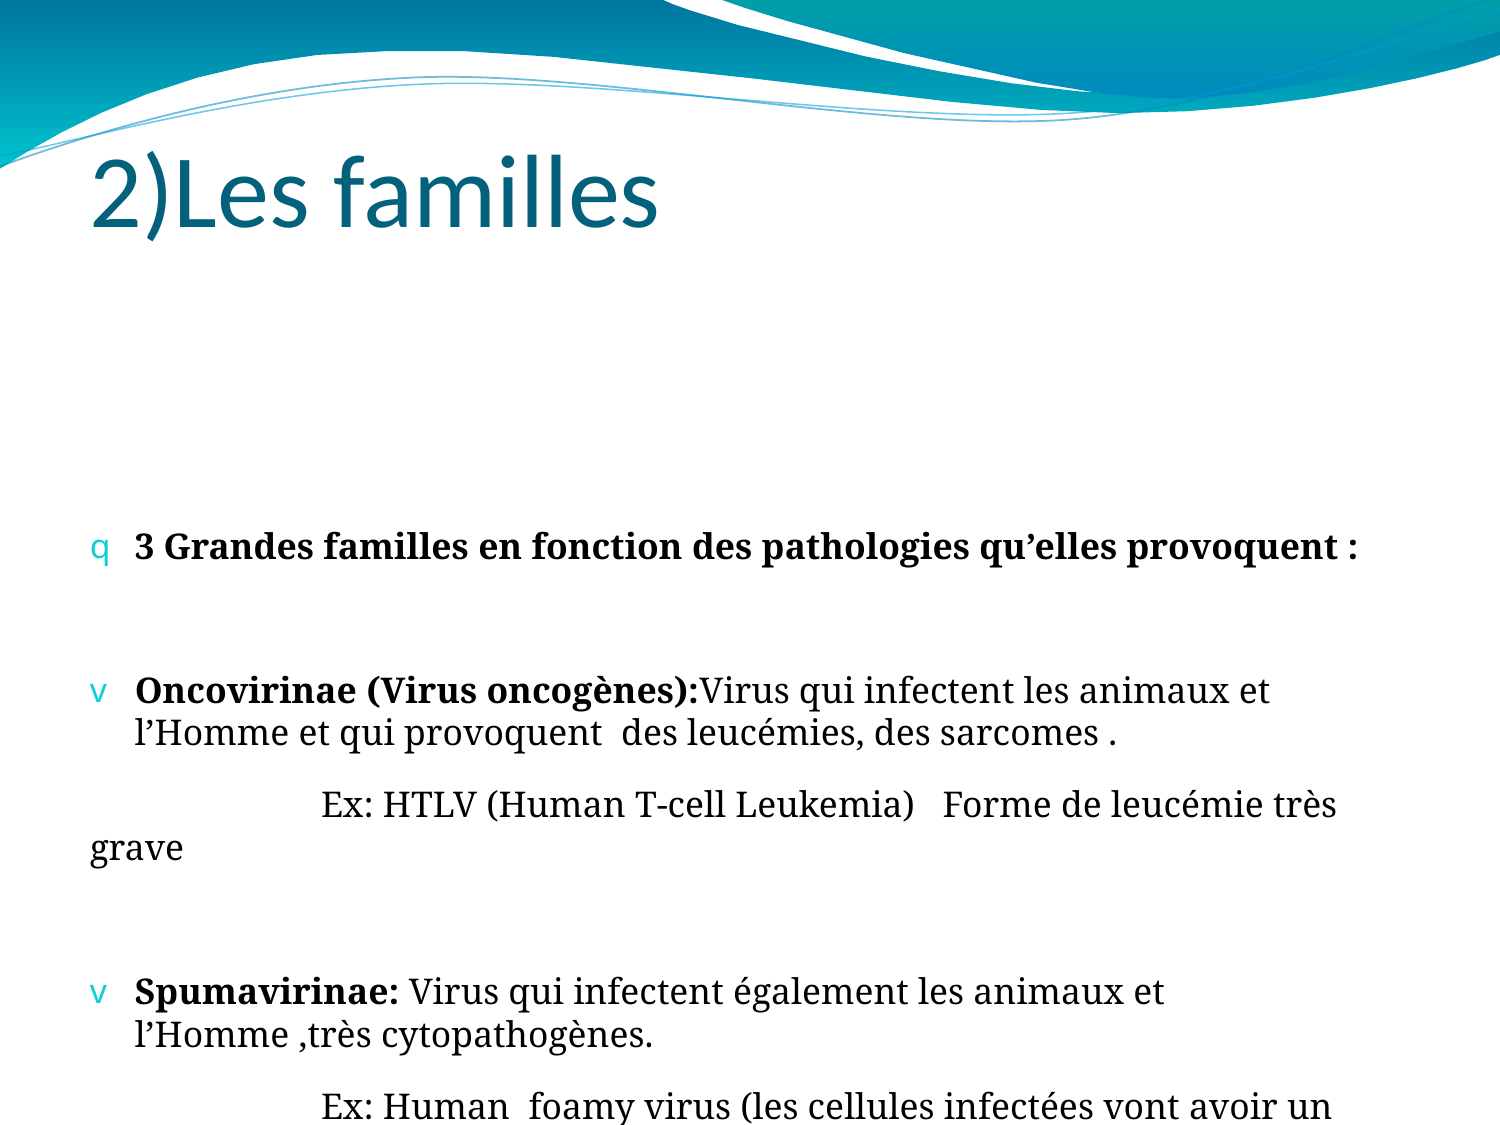

# 2)Les familles
3 Grandes familles en fonction des pathologies qu’elles provoquent :
Oncovirinae (Virus oncogènes):Virus qui infectent les animaux et l’Homme et qui provoquent des leucémies, des sarcomes .
 Ex: HTLV (Human T-cell Leukemia) Forme de leucémie très grave
Spumavirinae: Virus qui infectent également les animaux et l’Homme ,très cytopathogènes.
 Ex: Human foamy virus (les cellules infectées vont avoir un aspect de mousse(foamy)
Lentivirinae (Virus lents): Très longue période de latence entre le moment de l’infection et l’apparition des symptomes .
 Ex: EIAV (Equine Infectious anemia virus) : premier virus lent isolé
 HIV (Human immunodeficiency virus) : 2 types (1et 2)